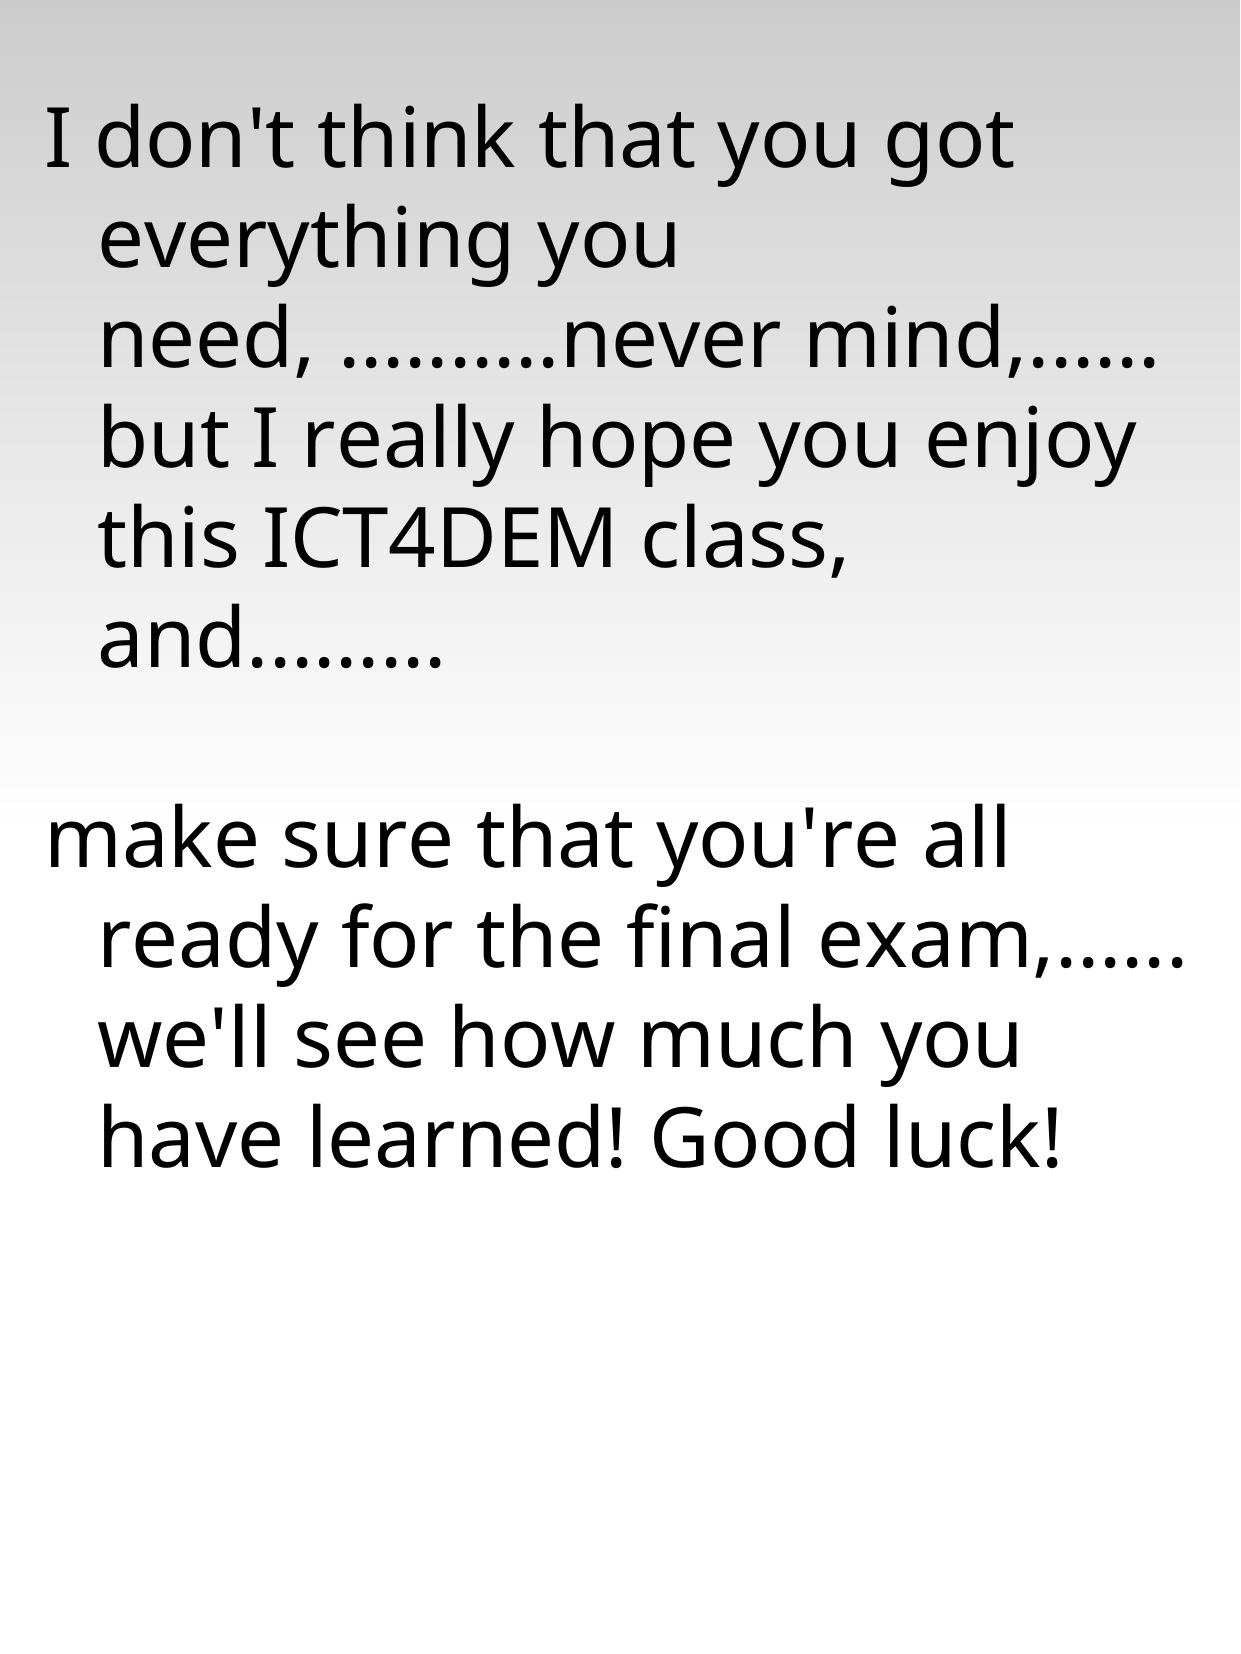

I don't think that you got everything you need, ..........never mind,...... but I really hope you enjoy this ICT4DEM class, and.........
make sure that you're all ready for the final exam,...... we'll see how much you have learned! Good luck!